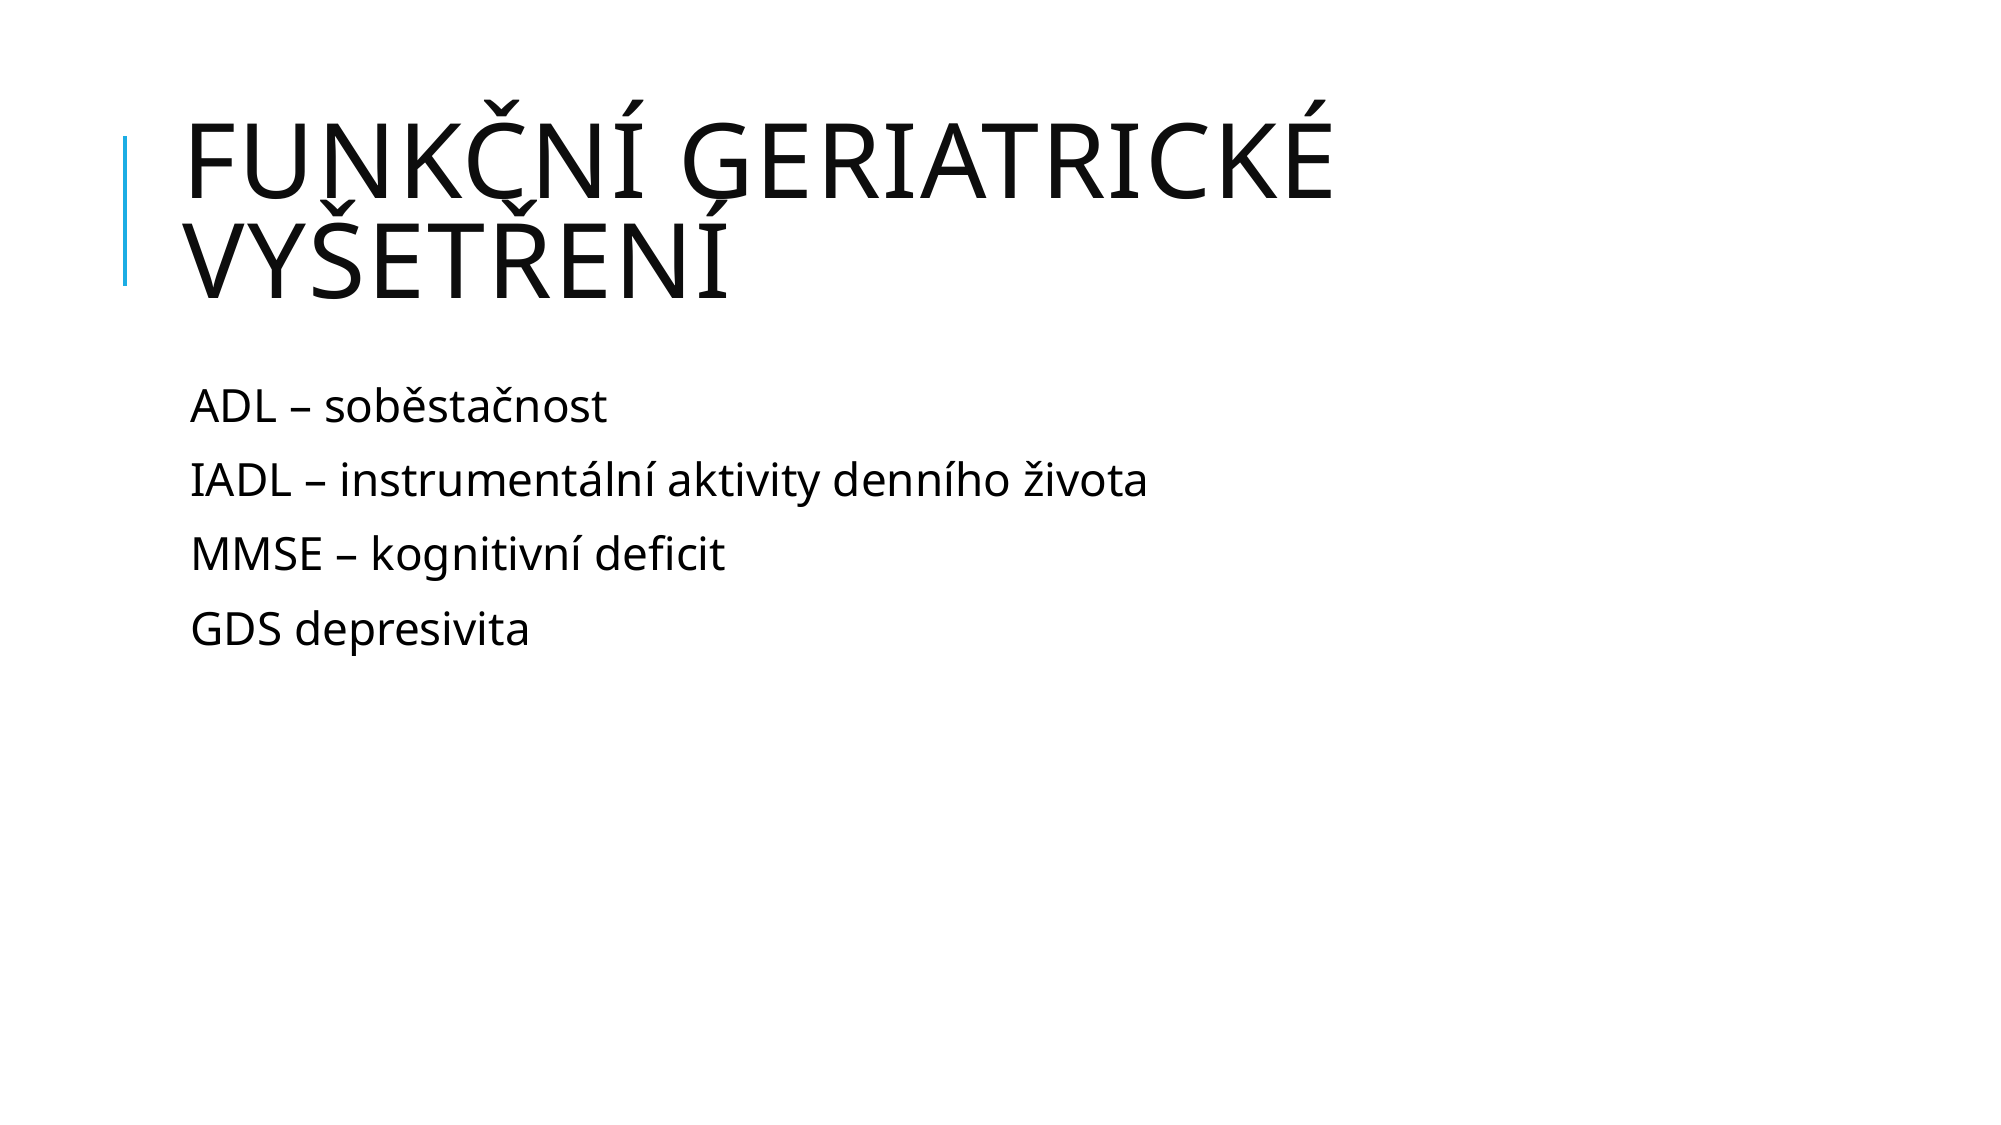

# Funkční geriatrické vyšetření
ADL – soběstačnost
IADL – instrumentální aktivity denního života
MMSE – kognitivní deficit
GDS depresivita